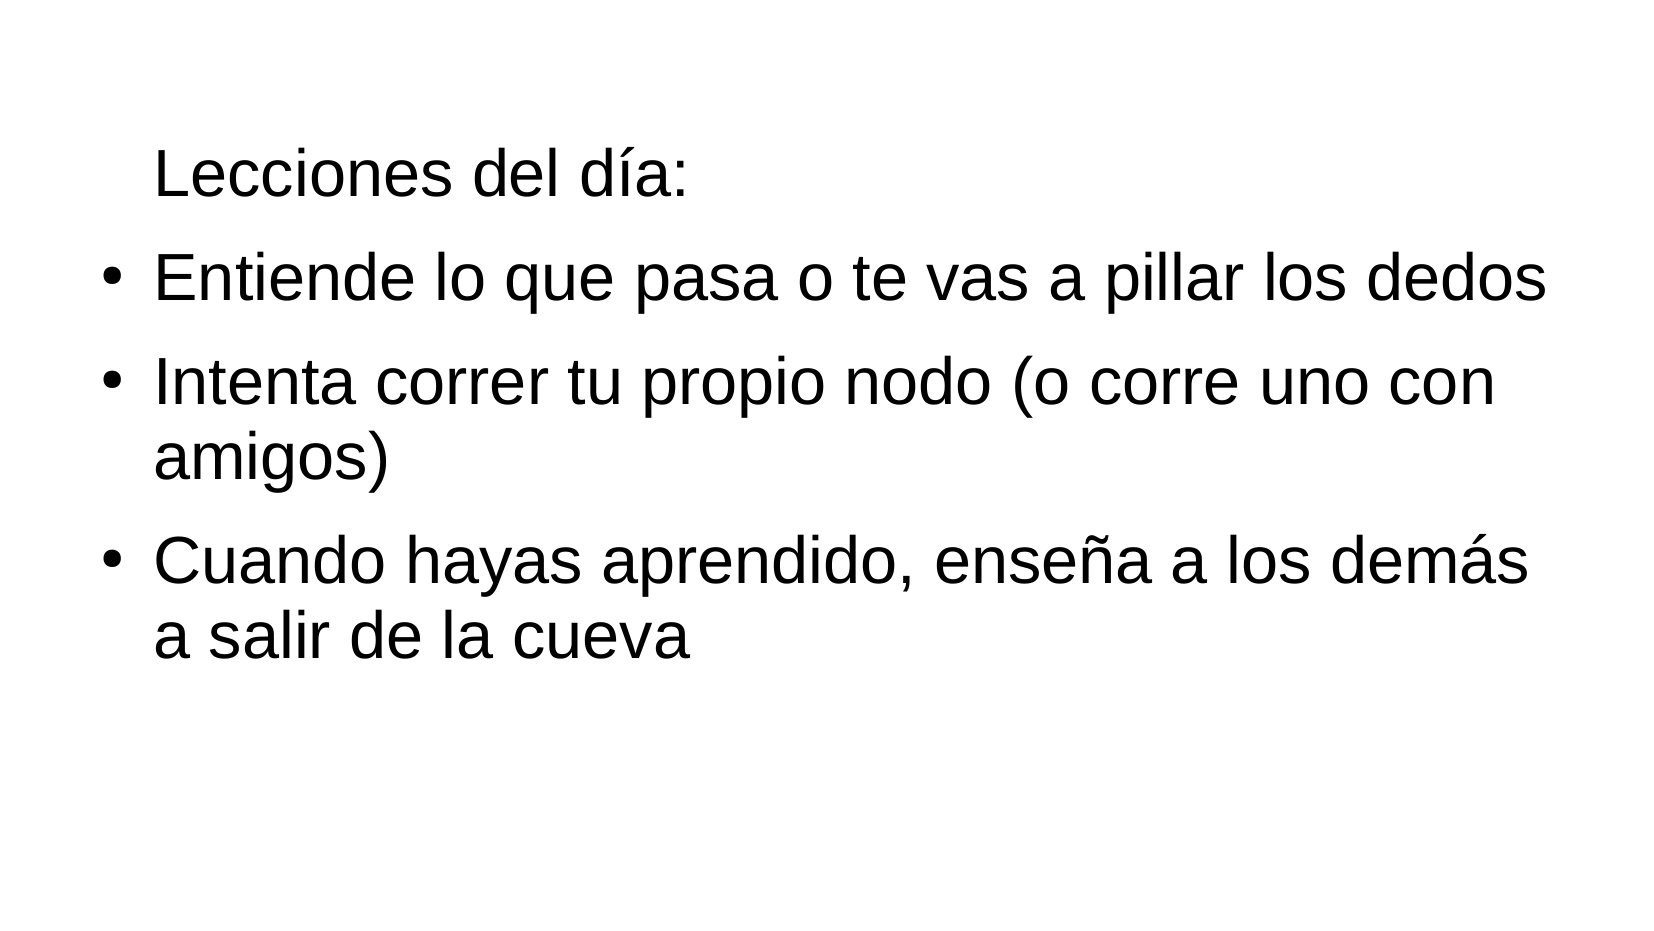

# Lecciones del día:
Entiende lo que pasa o te vas a pillar los dedos
Intenta correr tu propio nodo (o corre uno con amigos)
Cuando hayas aprendido, enseña a los demás a salir de la cueva